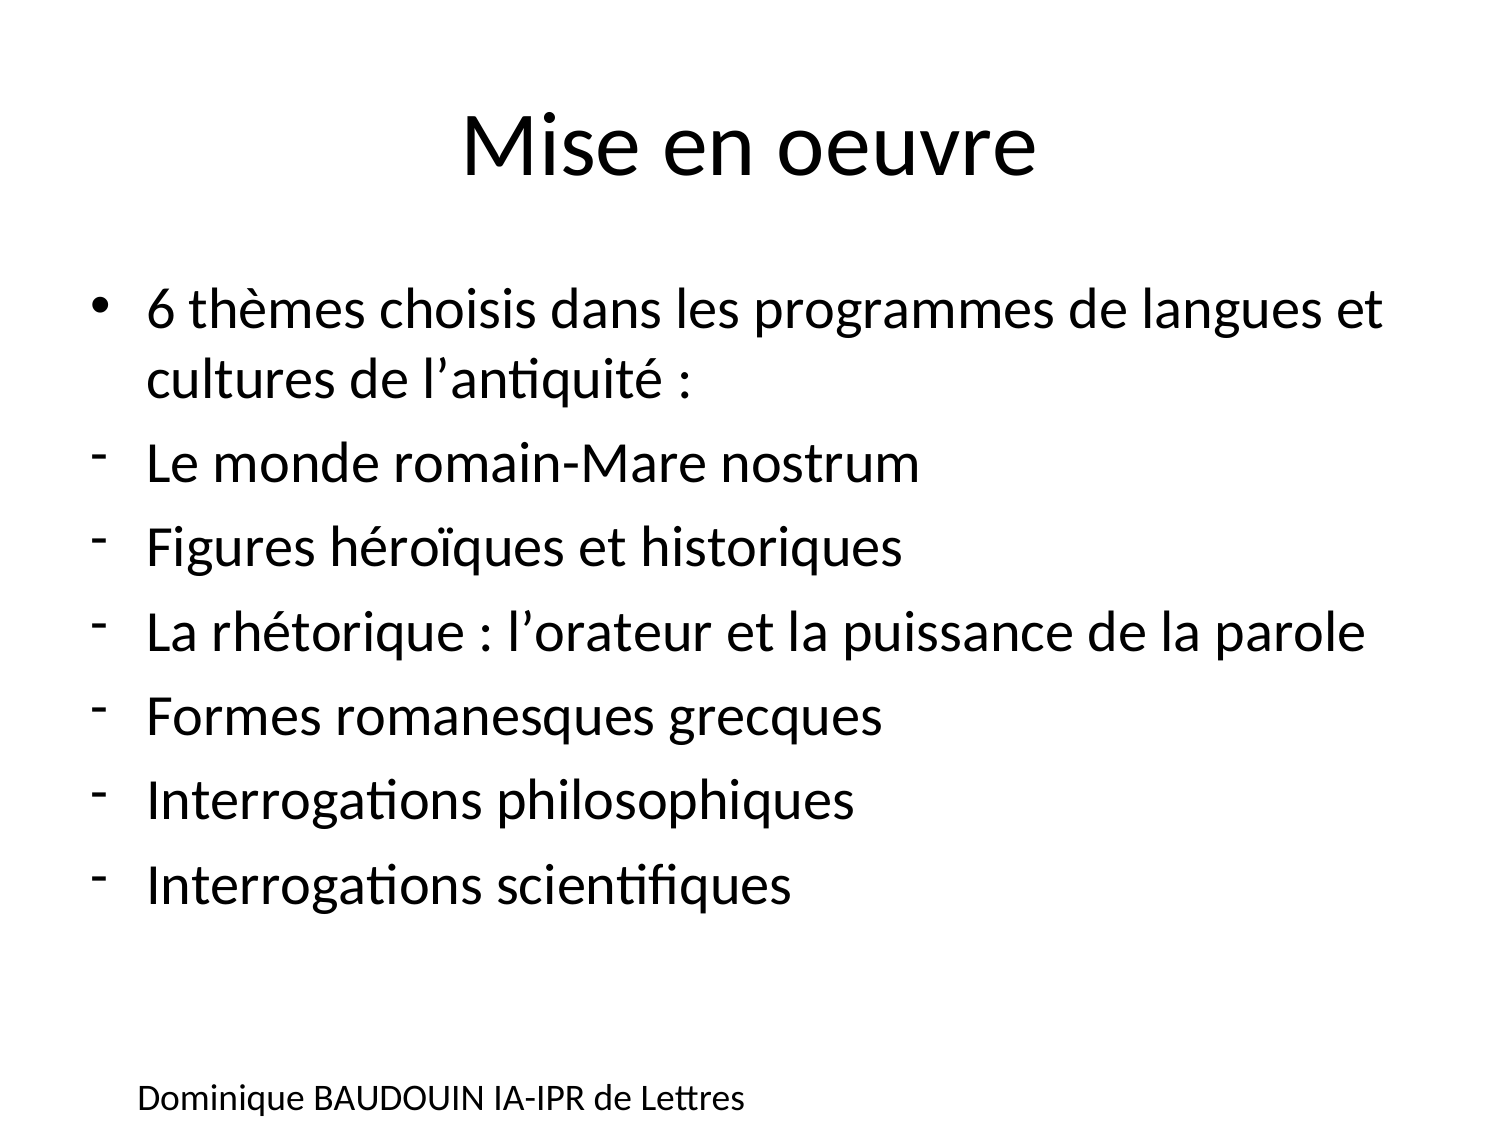

# Mise en oeuvre
6 thèmes choisis dans les programmes de langues et cultures de l’antiquité :
Le monde romain-Mare nostrum
Figures héroïques et historiques
La rhétorique : l’orateur et la puissance de la parole
Formes romanesques grecques
Interrogations philosophiques
Interrogations scientifiques
Dominique BAUDOUIN IA-IPR de Lettres